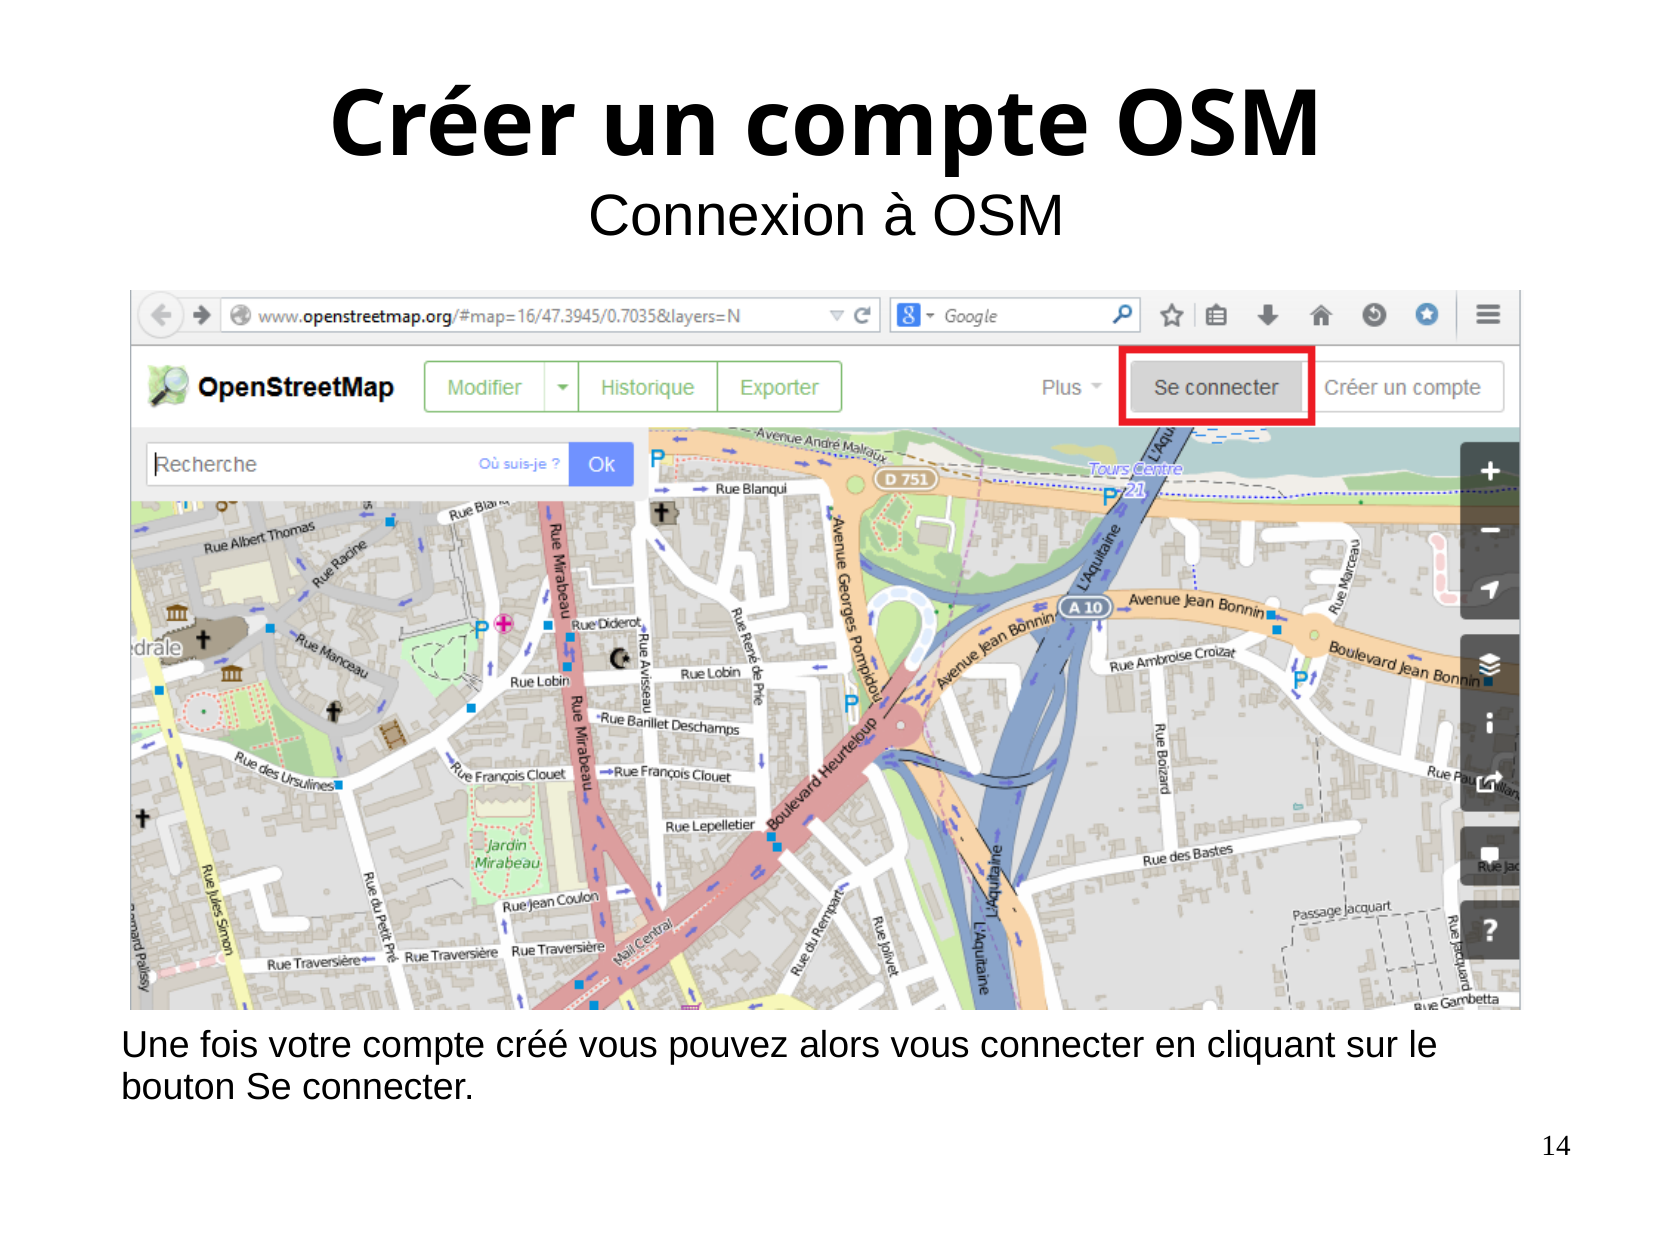

# Créer un compte OSM Connexion à OSM
Une fois votre compte créé vous pouvez alors vous connecter en cliquant sur le bouton Se connecter.
14